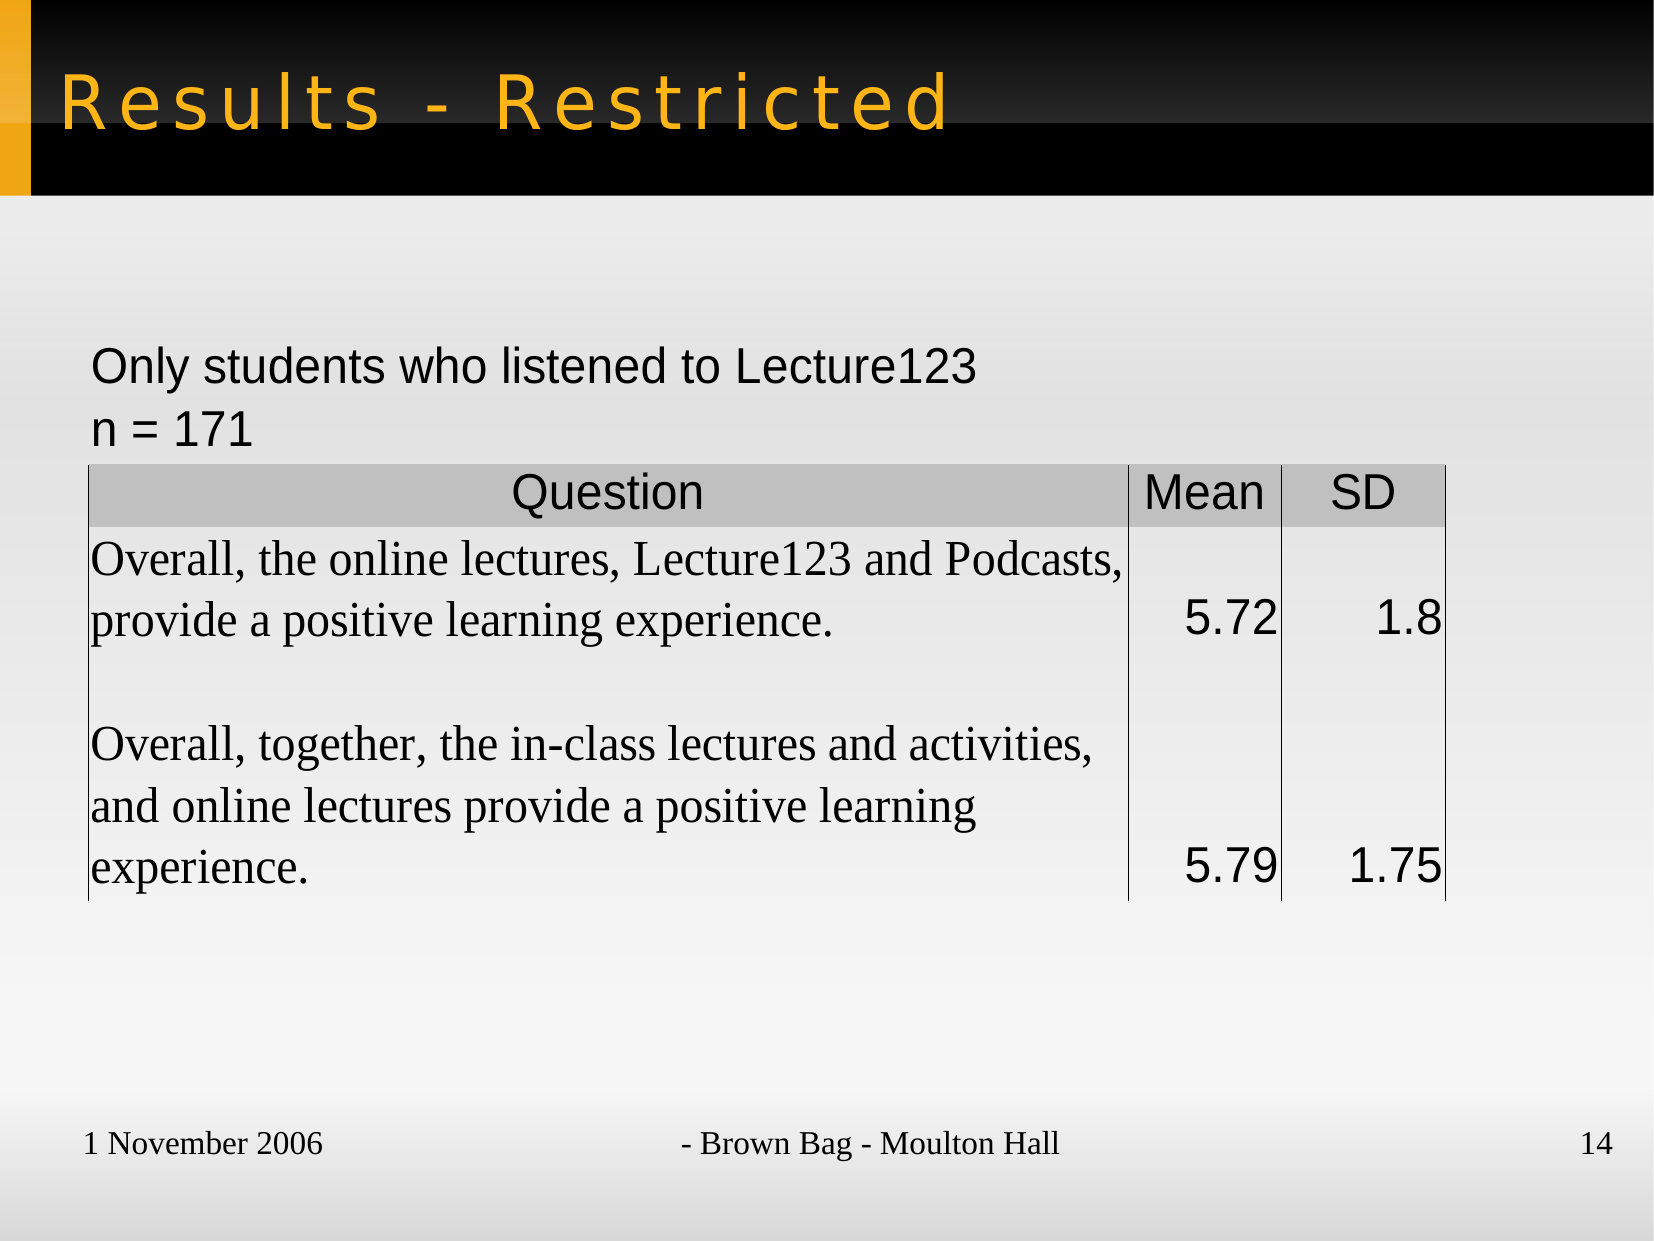

# Results - Restricted
1 November 2006
Brown Bag - Moulton Hall
14